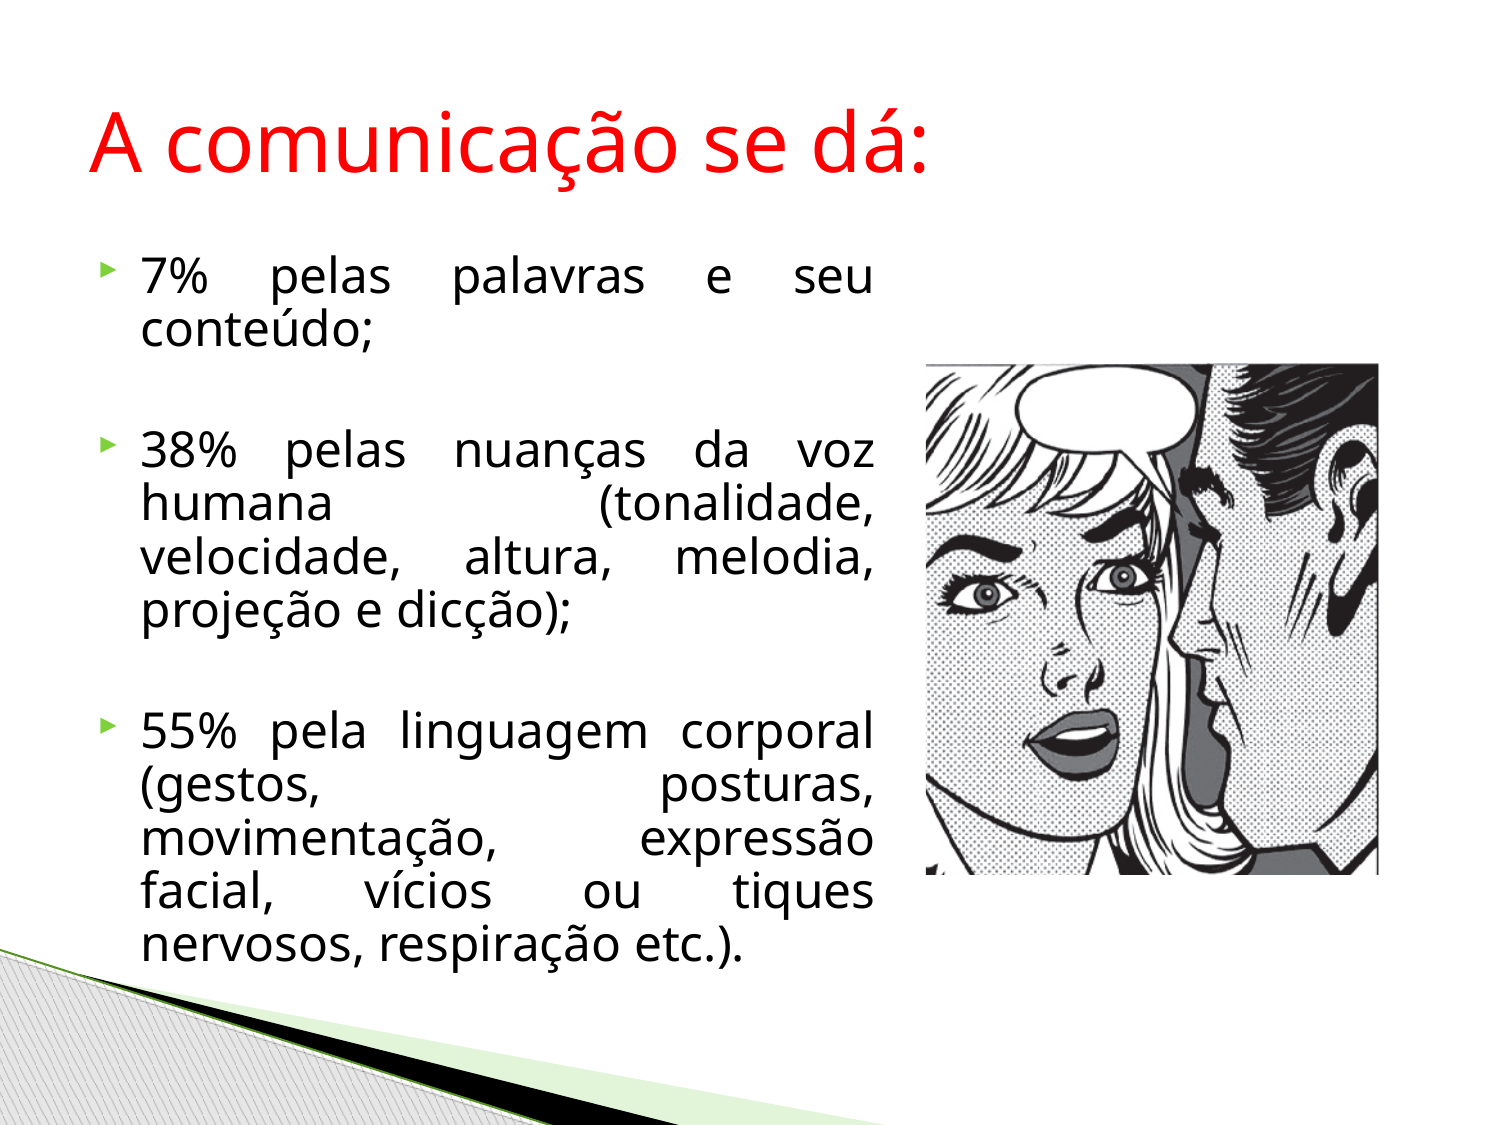

A comunicação se dá:
# 7% pelas palavras e seu conteúdo;
38% pelas nuanças da voz humana (tonalidade, velocidade, altura, melodia, projeção e dicção);
55% pela linguagem corporal (gestos, posturas, movimentação, expressão facial, vícios ou tiques nervosos, respiração etc.).